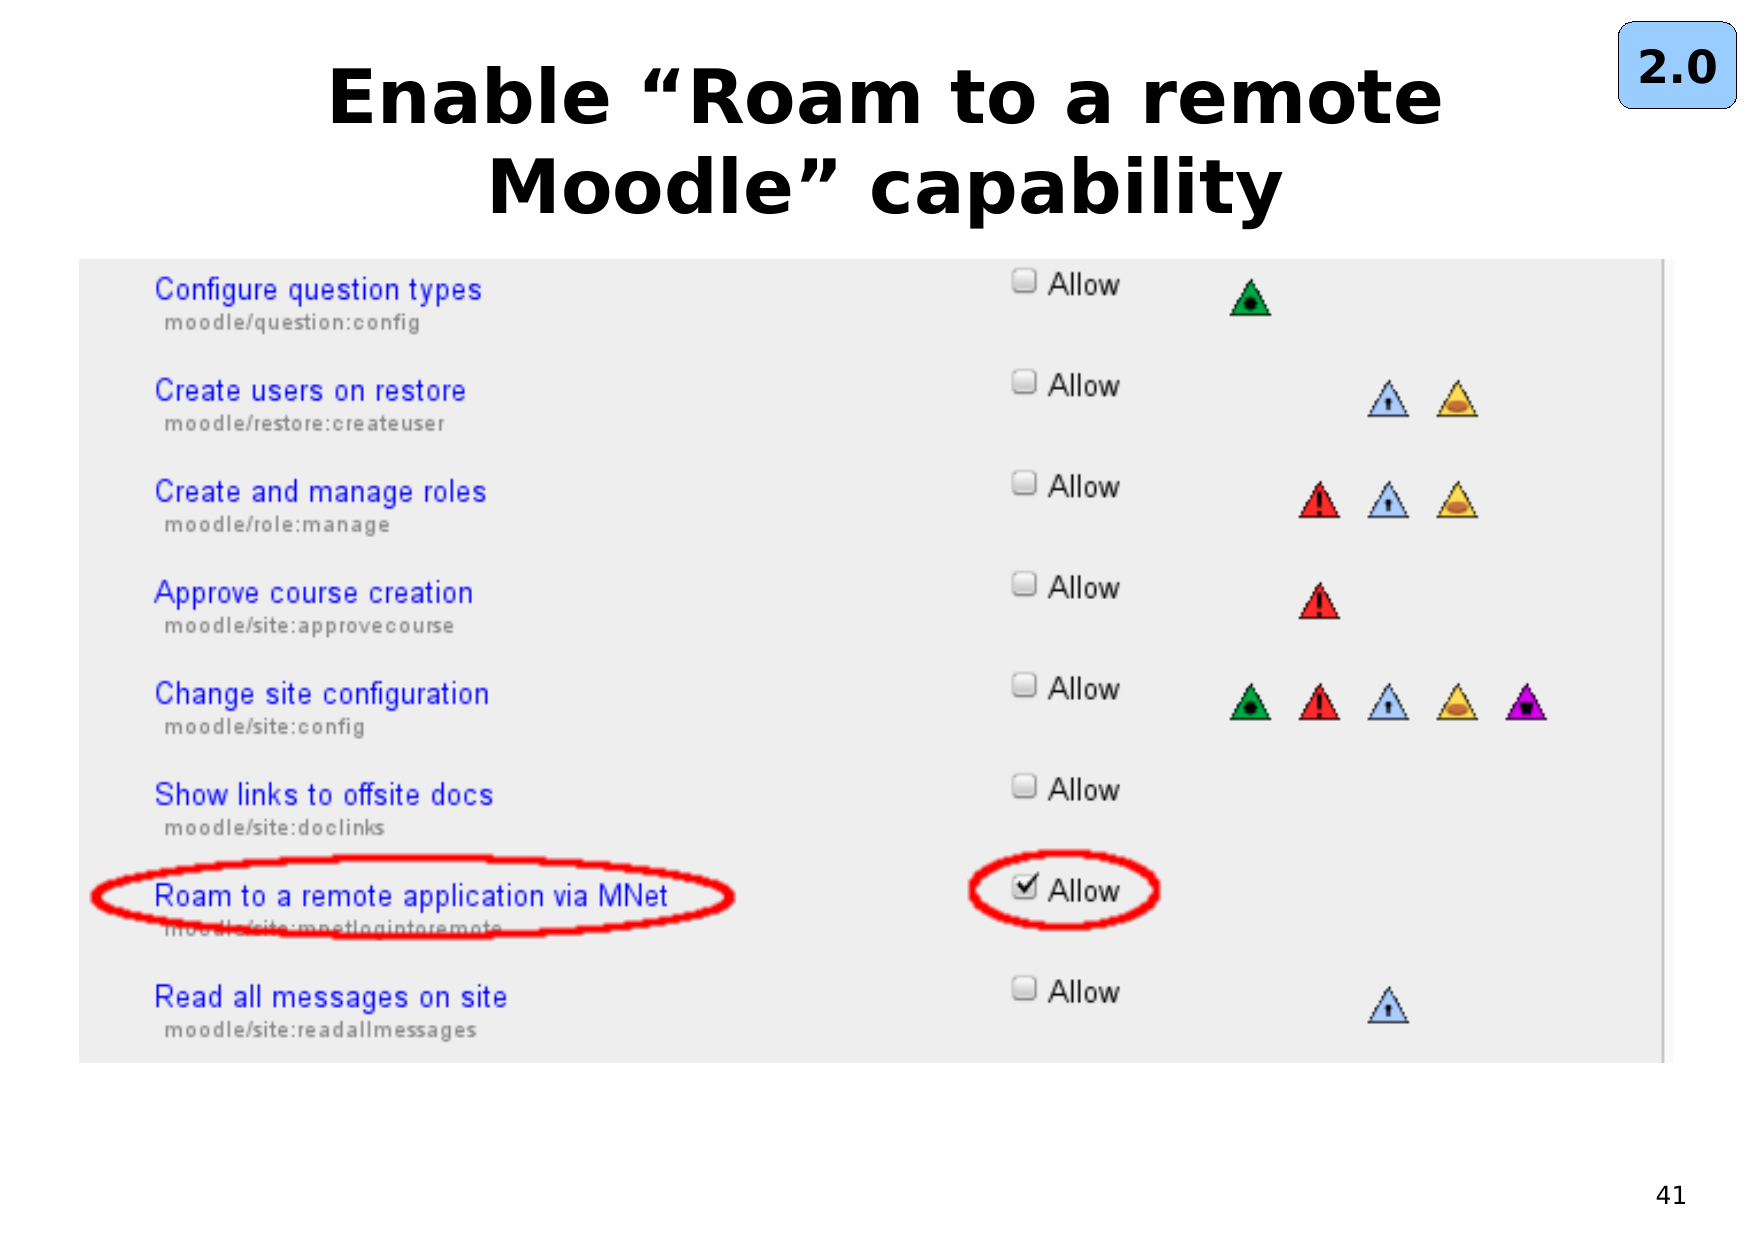

2.0
# Enable “Roam to a remote Moodle” capability
41